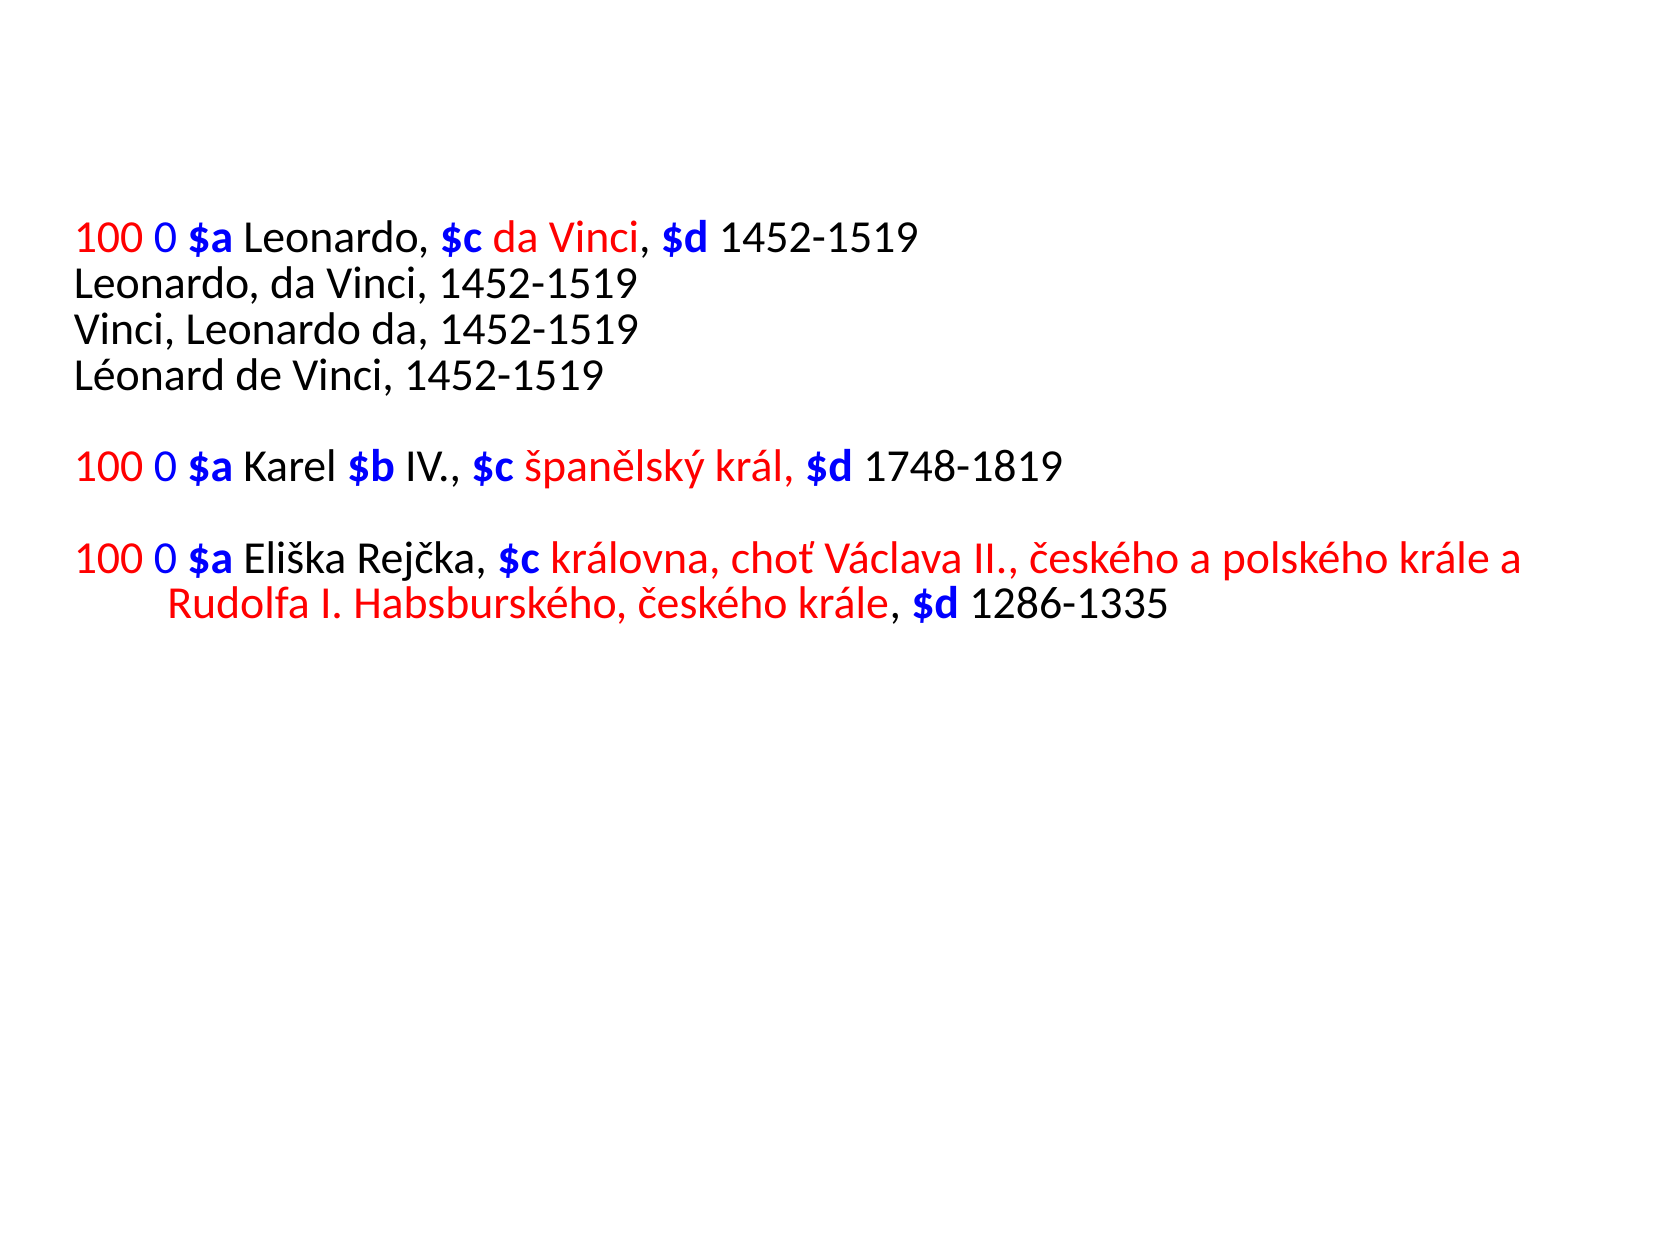

100 0 $a Leonardo, $c da Vinci, $d 1452-1519
Leonardo, da Vinci, 1452-1519
Vinci, Leonardo da, 1452-1519
Léonard de Vinci, 1452-1519
100 0 $a Karel $b IV., $c španělský král, $d 1748-1819
100 0 $a Eliška Rejčka, $c královna, choť Václava II., českého a polského krále a Rudolfa I. Habsburského, českého krále, $d 1286-1335